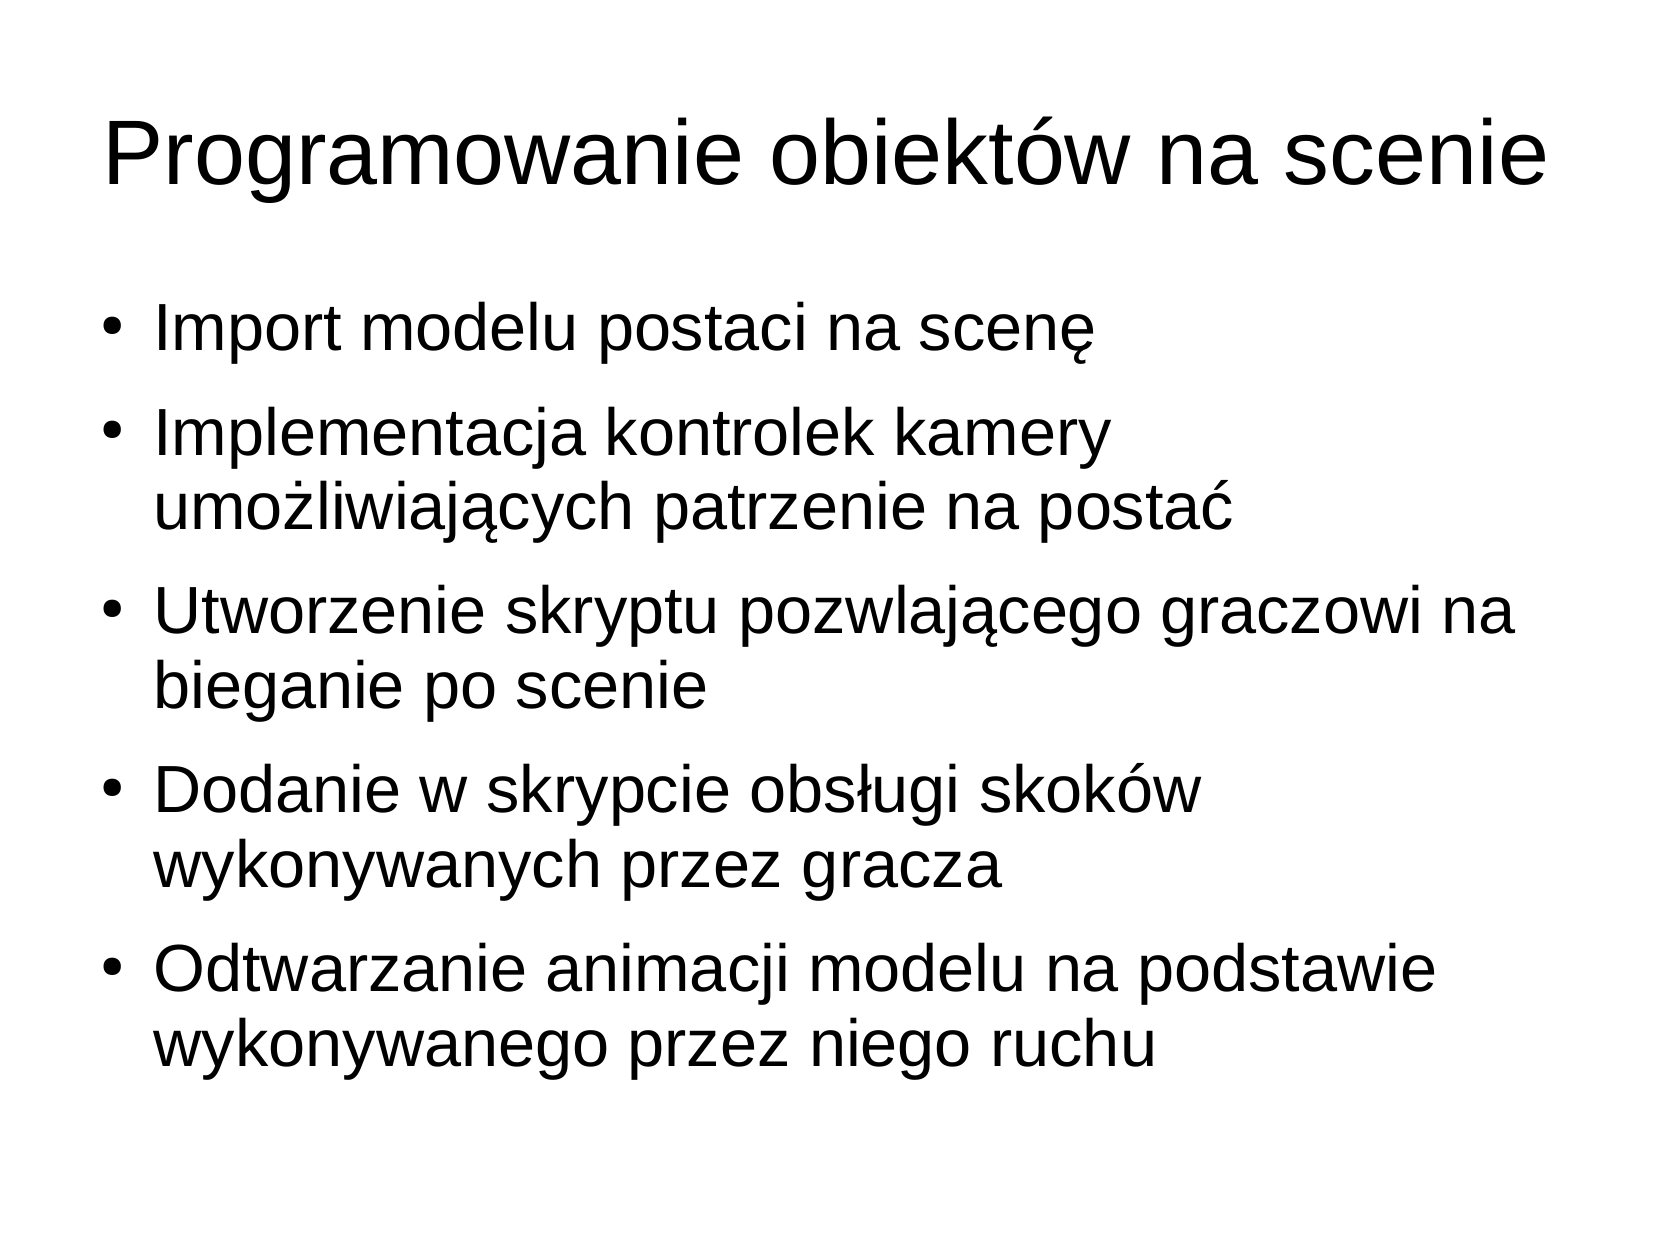

# Programowanie obiektów na scenie
Import modelu postaci na scenę
Implementacja kontrolek kamery umożliwiających patrzenie na postać
Utworzenie skryptu pozwlającego graczowi na bieganie po scenie
Dodanie w skrypcie obsługi skoków wykonywanych przez gracza
Odtwarzanie animacji modelu na podstawie wykonywanego przez niego ruchu